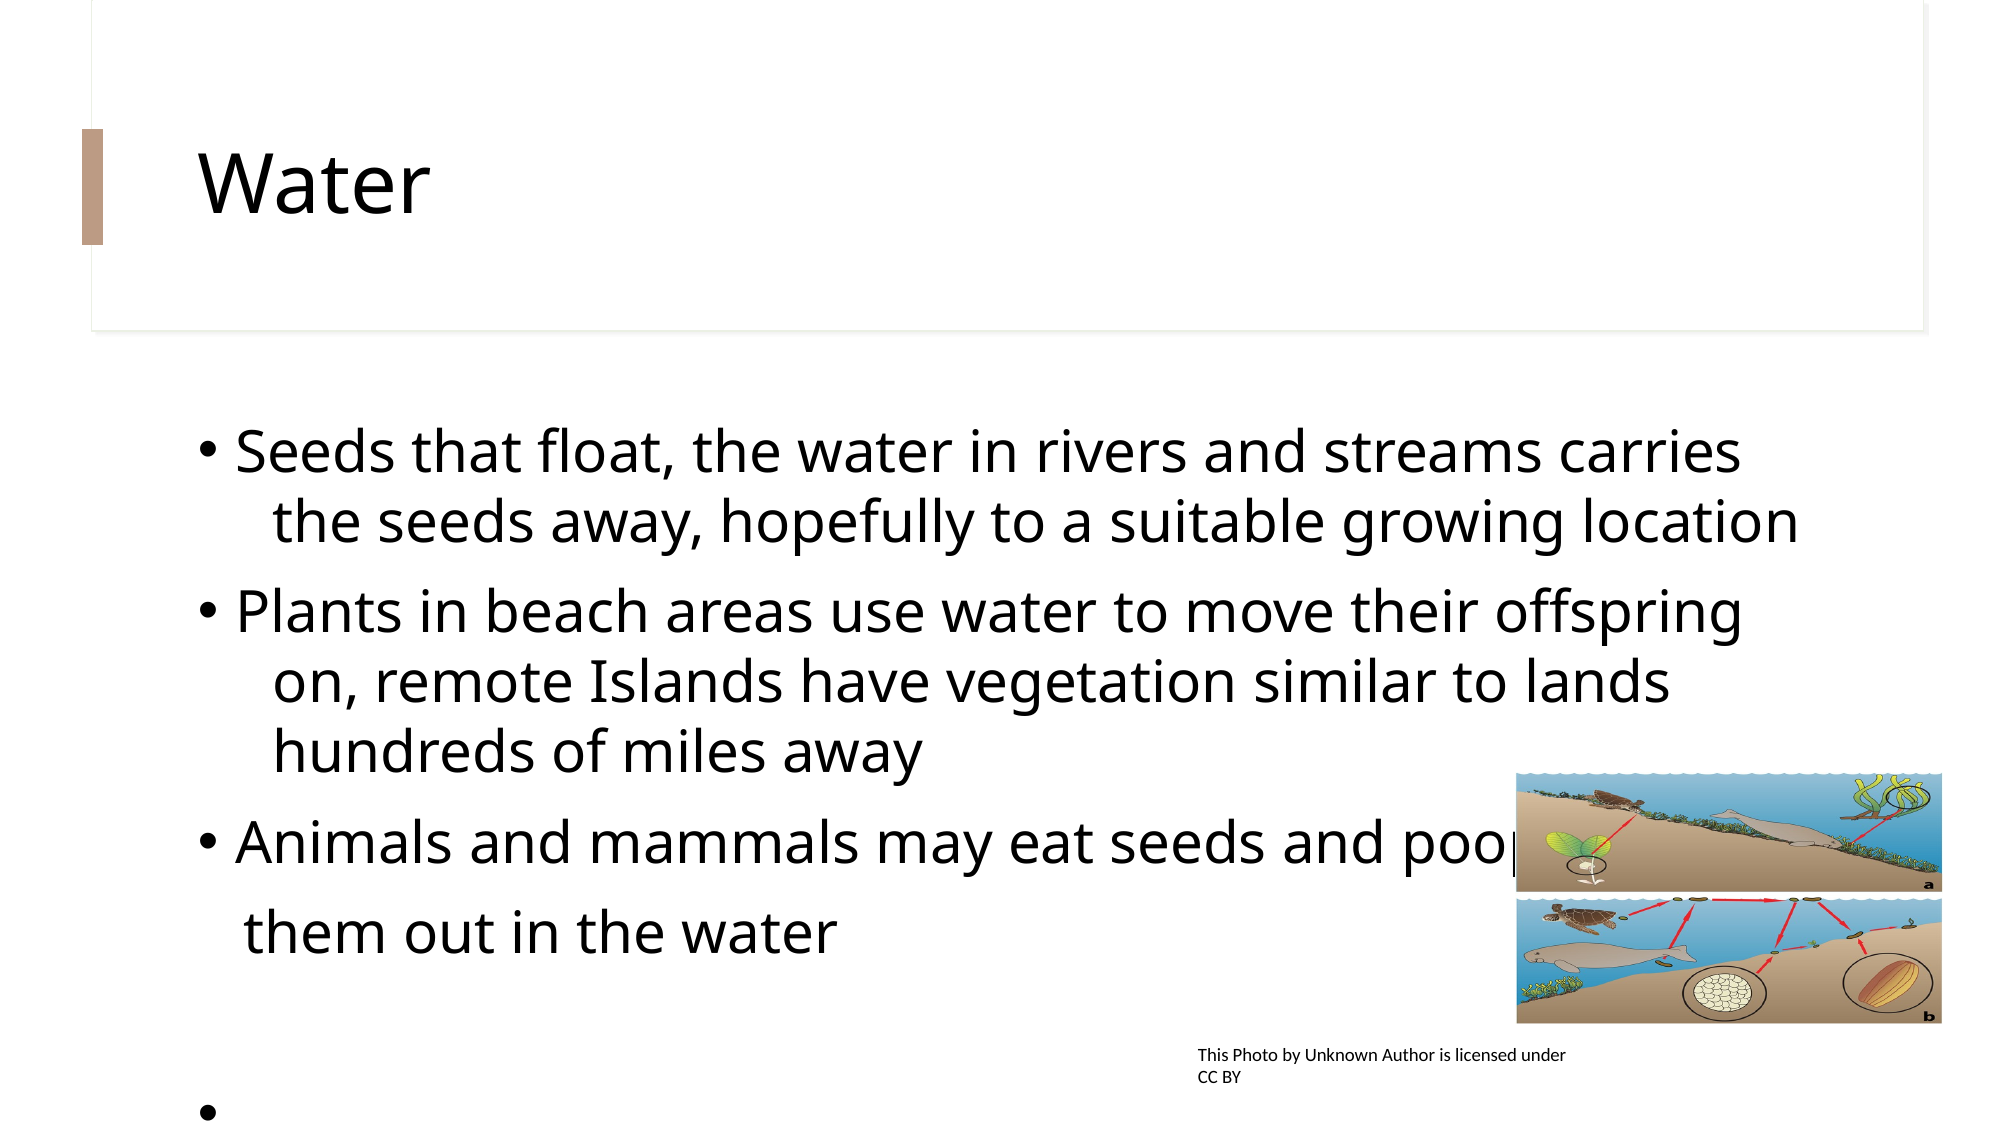

# Water
Seeds that float, the water in rivers and streams carries the seeds away, hopefully to a suitable growing location
Plants in beach areas use water to move their offspring on, remote Islands have vegetation similar to lands hundreds of miles away
Animals and mammals may eat seeds and poop
 them out in the water
This Photo by Unknown Author is licensed under CC BY